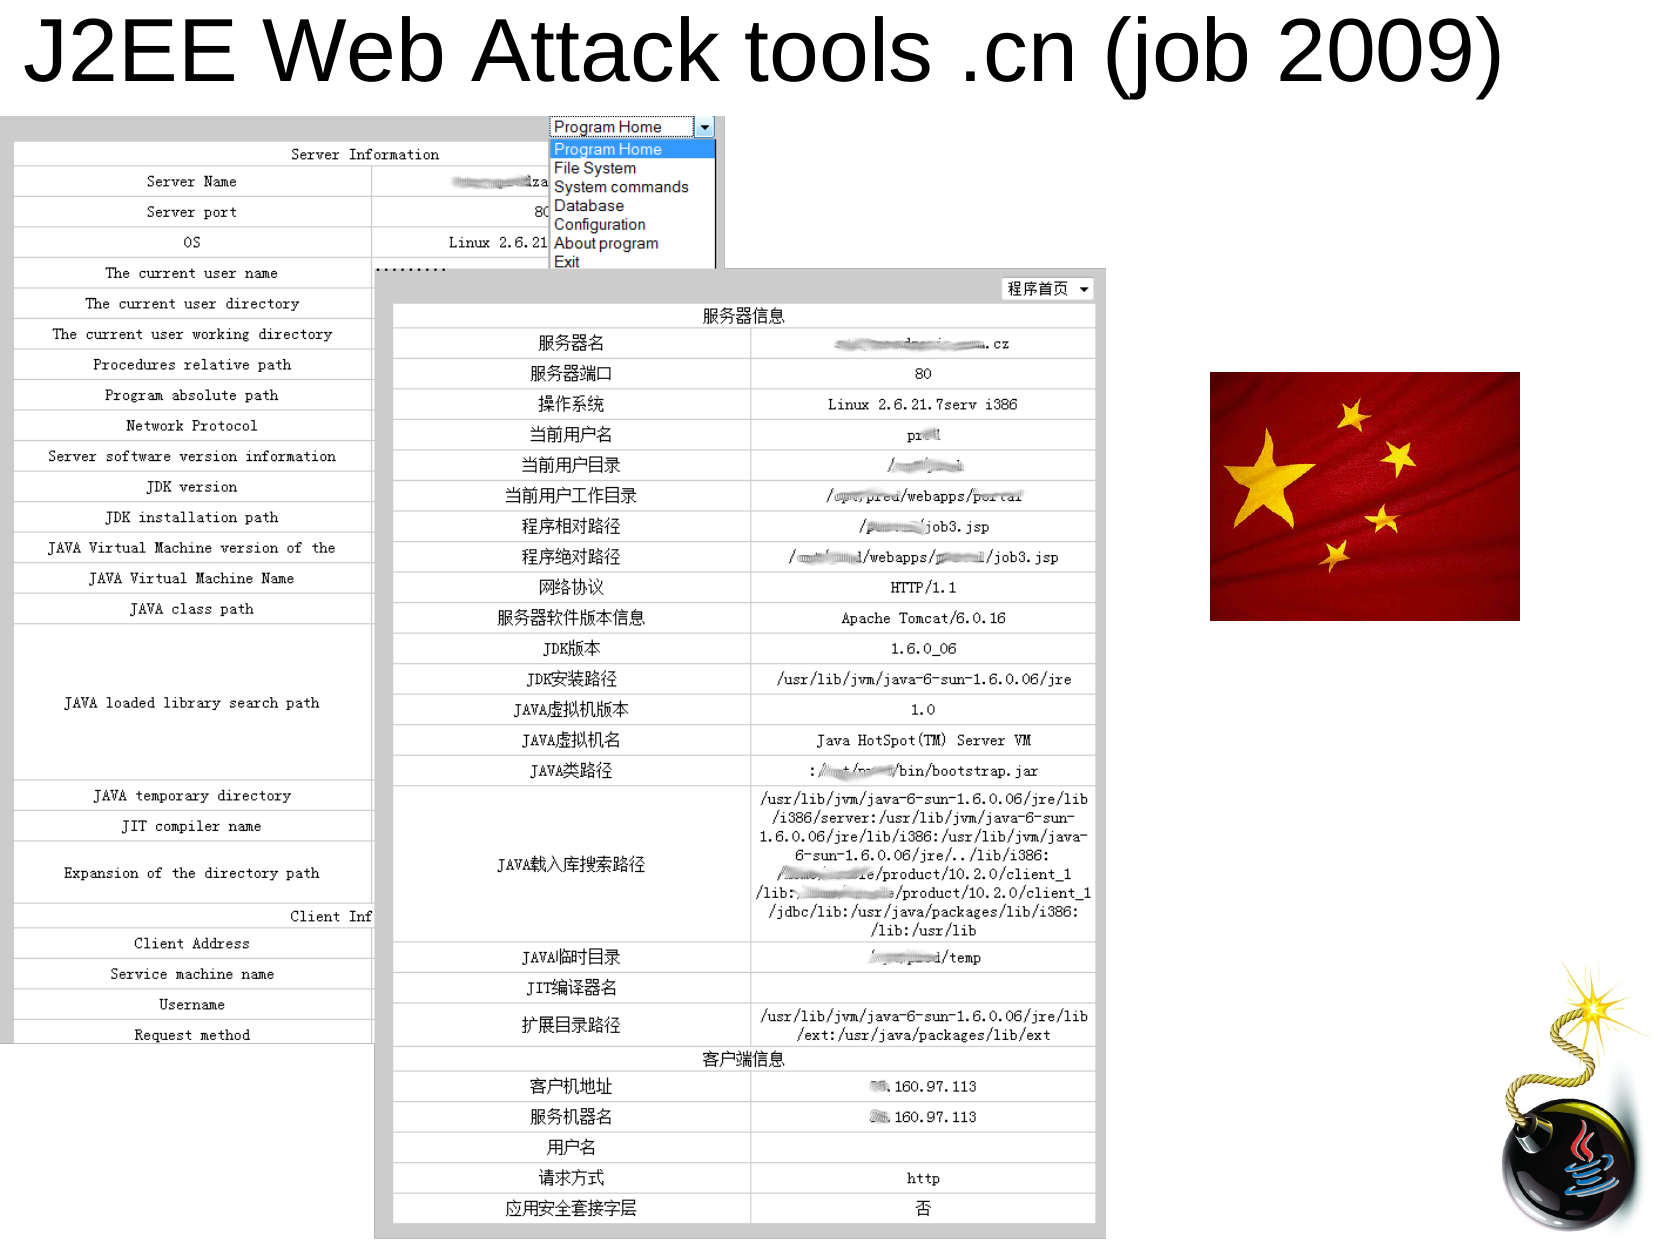

# J2EE Web Attack tools .cn (job 2009)